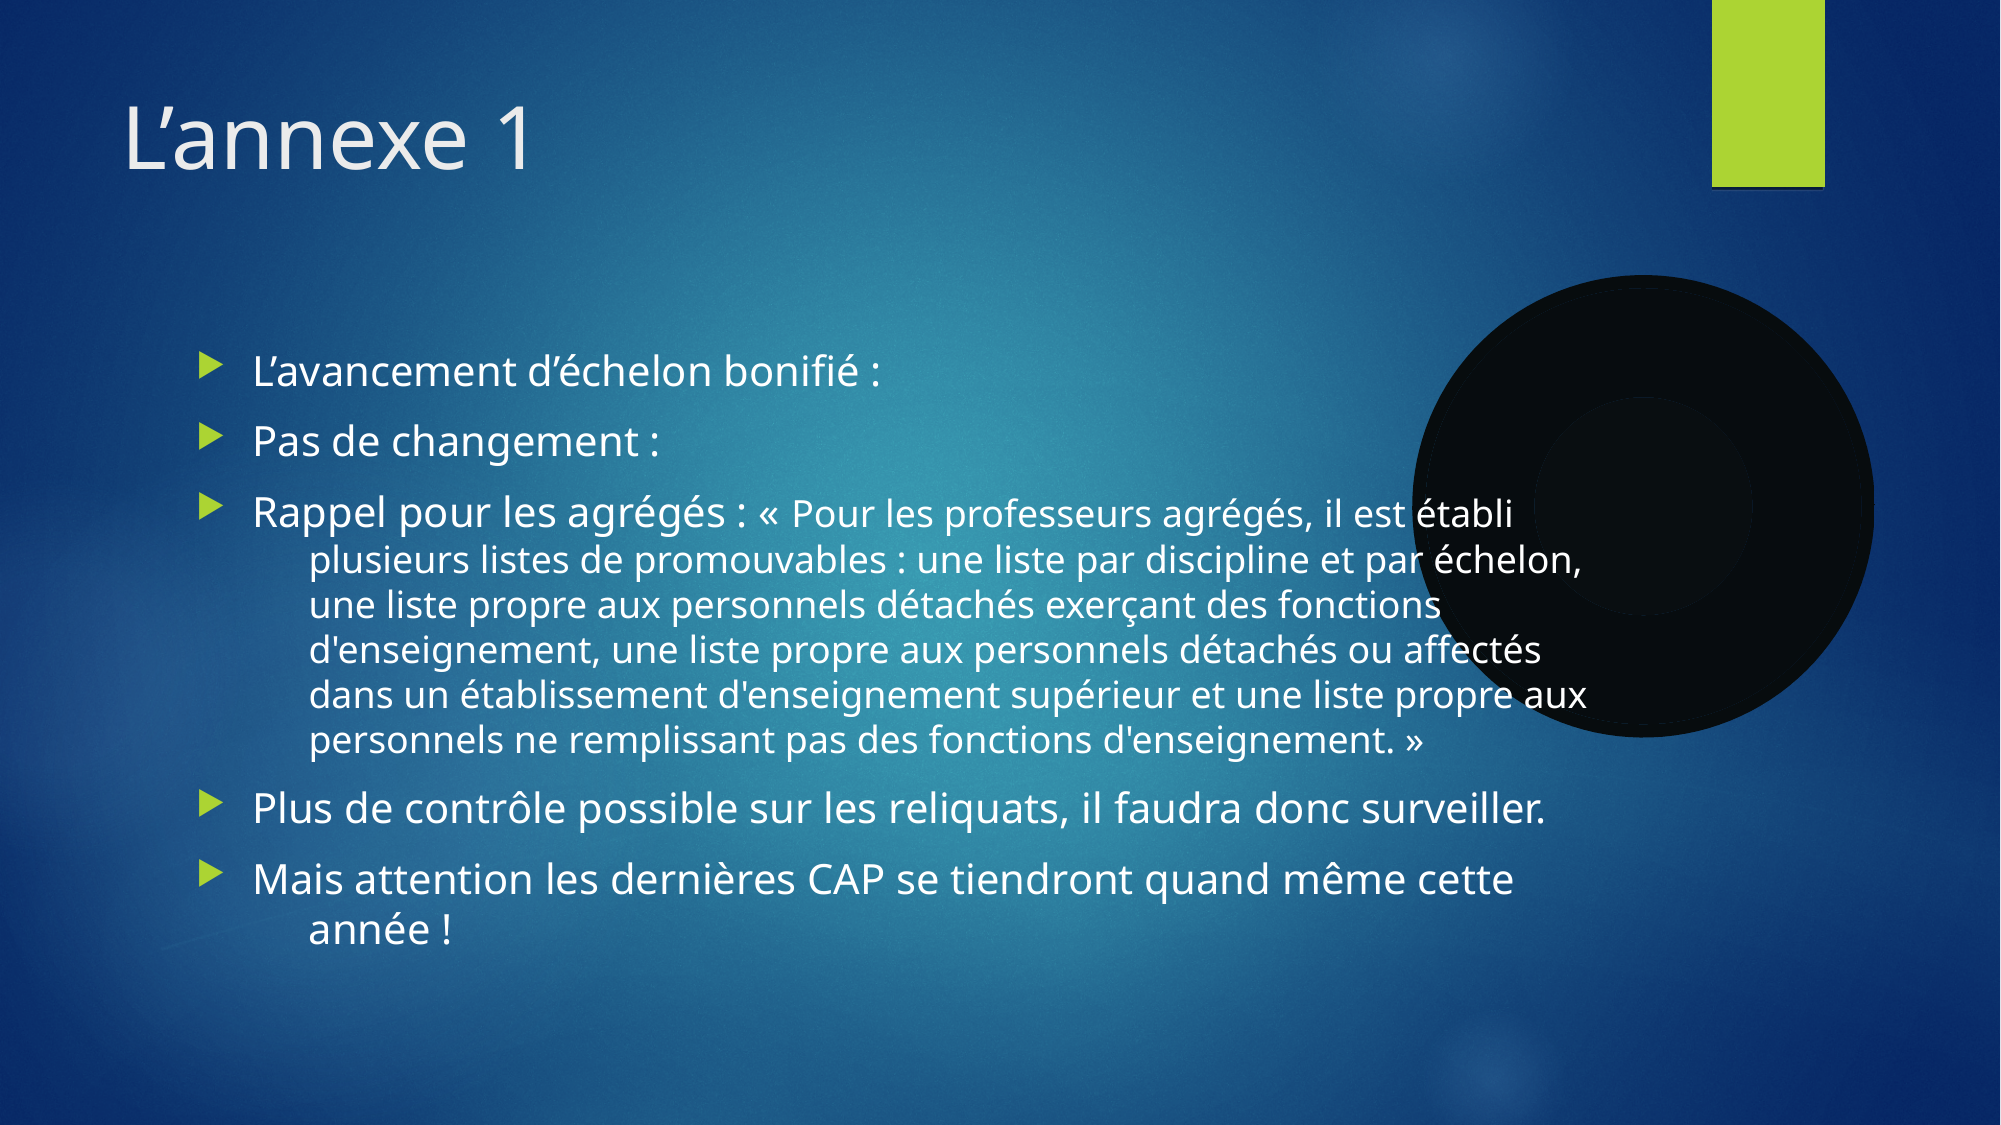

# L’annexe 1
L’avancement d’échelon bonifié :
Pas de changement :
Rappel pour les agrégés : « Pour les professeurs agrégés, il est établi plusieurs listes de promouvables : une liste par discipline et par échelon, une liste propre aux personnels détachés exerçant des fonctions d'enseignement, une liste propre aux personnels détachés ou affectés dans un établissement d'enseignement supérieur et une liste propre aux personnels ne remplissant pas des fonctions d'enseignement. »
Plus de contrôle possible sur les reliquats, il faudra donc surveiller.
Mais attention les dernières CAP se tiendront quand même cette année !